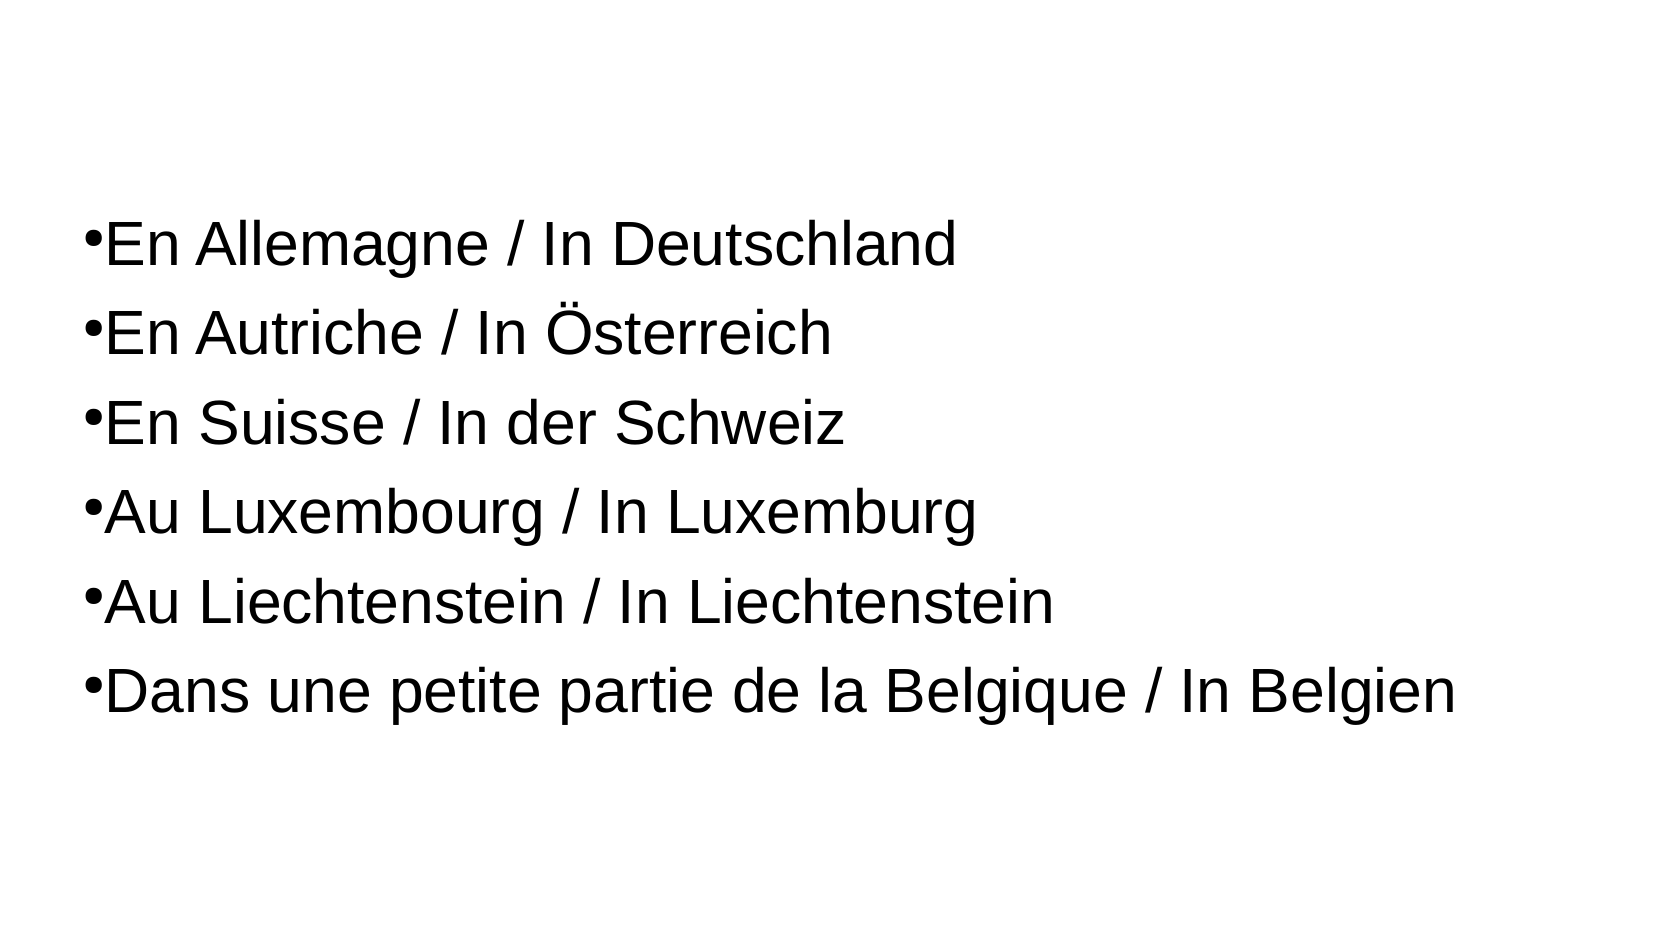

# En Allemagne / In Deutschland
En Autriche / In Österreich
En Suisse / In der Schweiz
Au Luxembourg / In Luxemburg
Au Liechtenstein / In Liechtenstein
Dans une petite partie de la Belgique / In Belgien